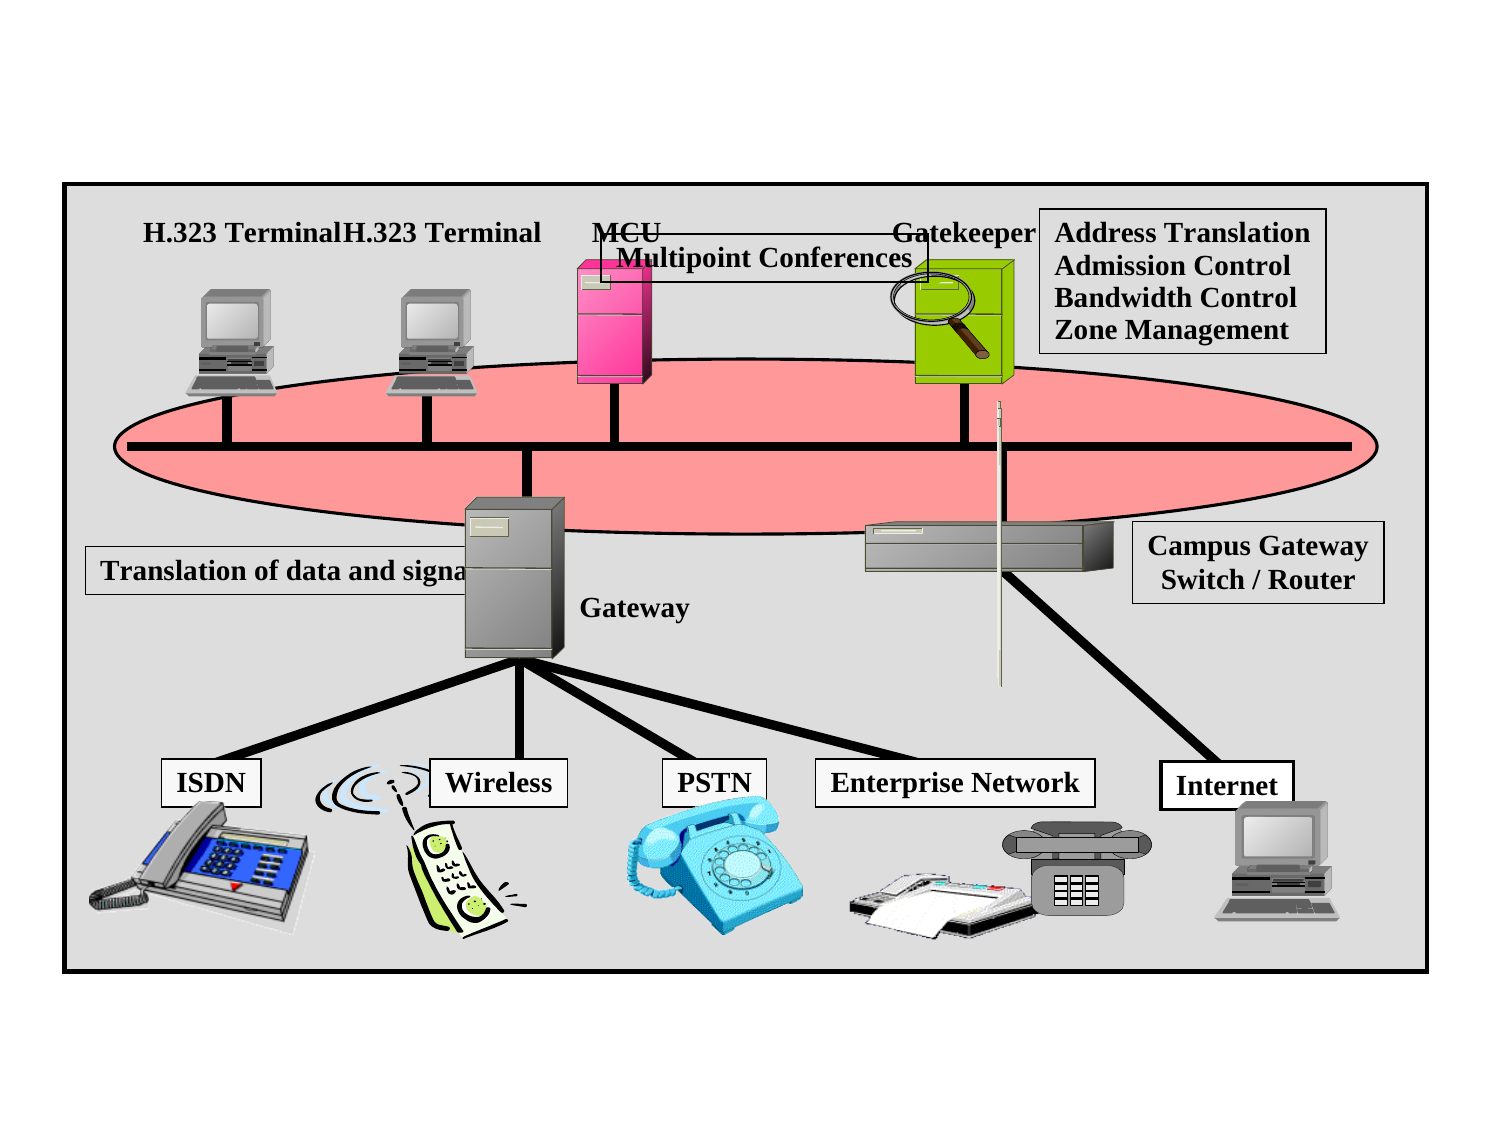

H.323 Terminal
H.323 Terminal
MCU
Gatekeeper
Address Translation
Admission Control
Bandwidth Control
Zone Management
Multipoint Conferences
Campus Gateway
Switch / Router
Translation of data and signaling
Gateway
ISDN
Wireless
PSTN
Enterprise Network
Internet